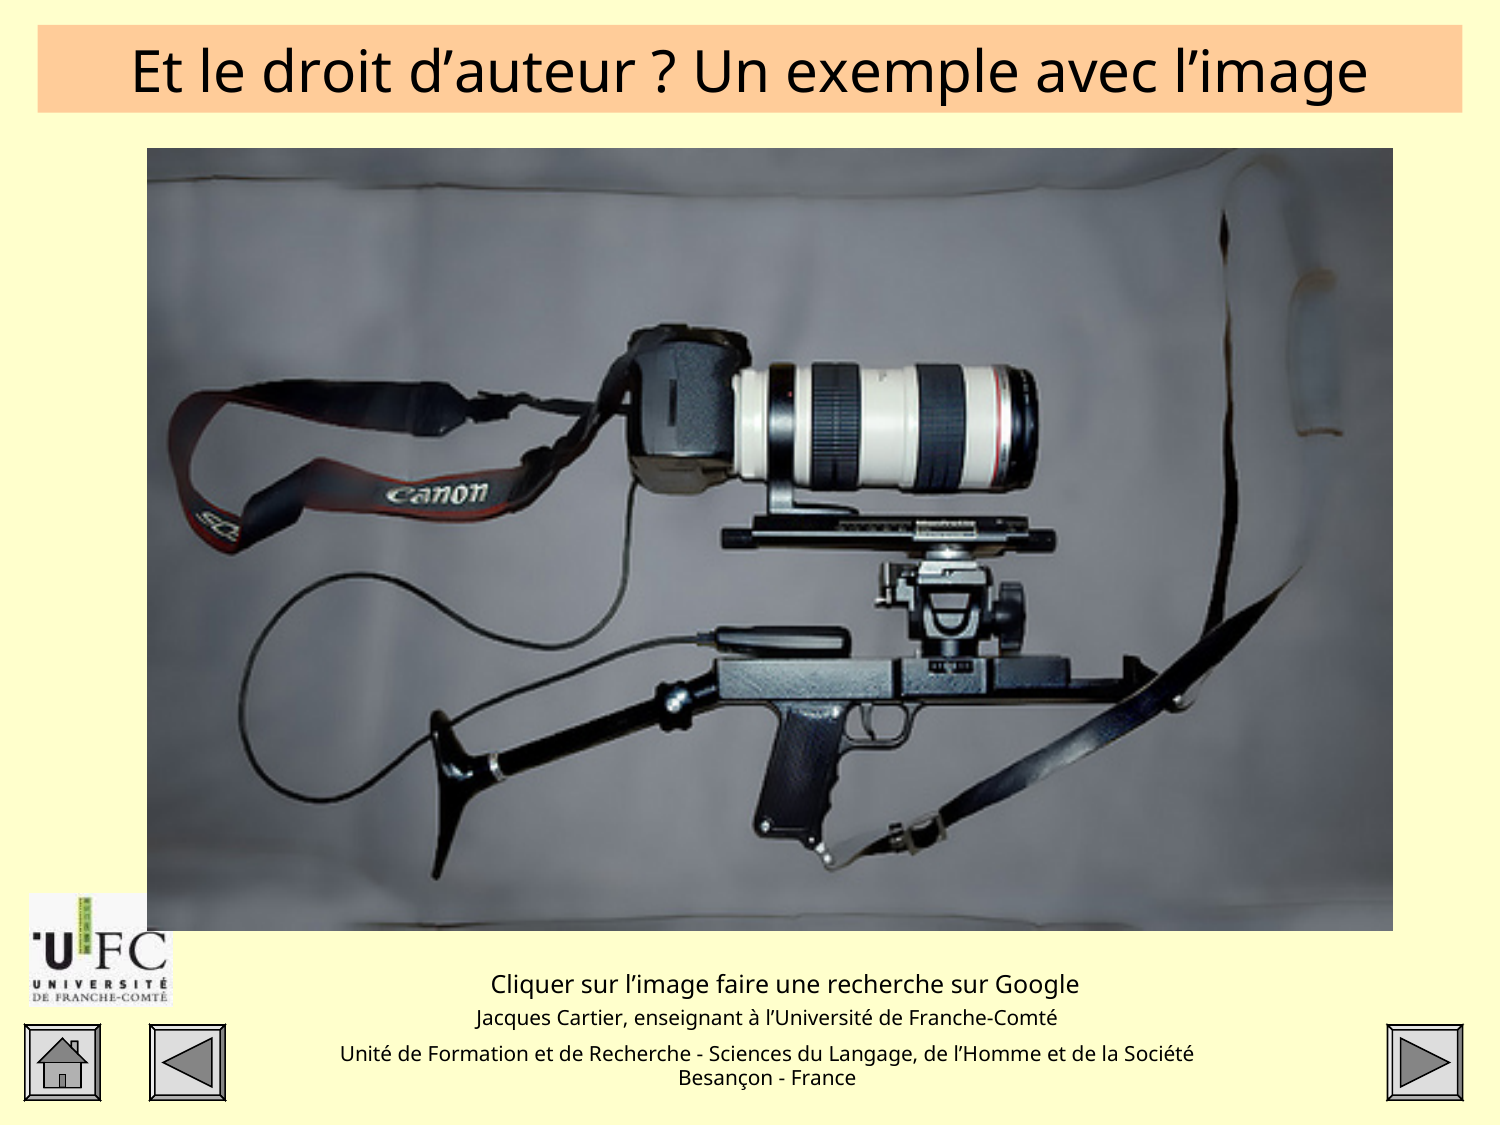

# Et le droit d’auteur ? Un exemple avec l’image
Cliquer sur l’image faire une recherche sur Google